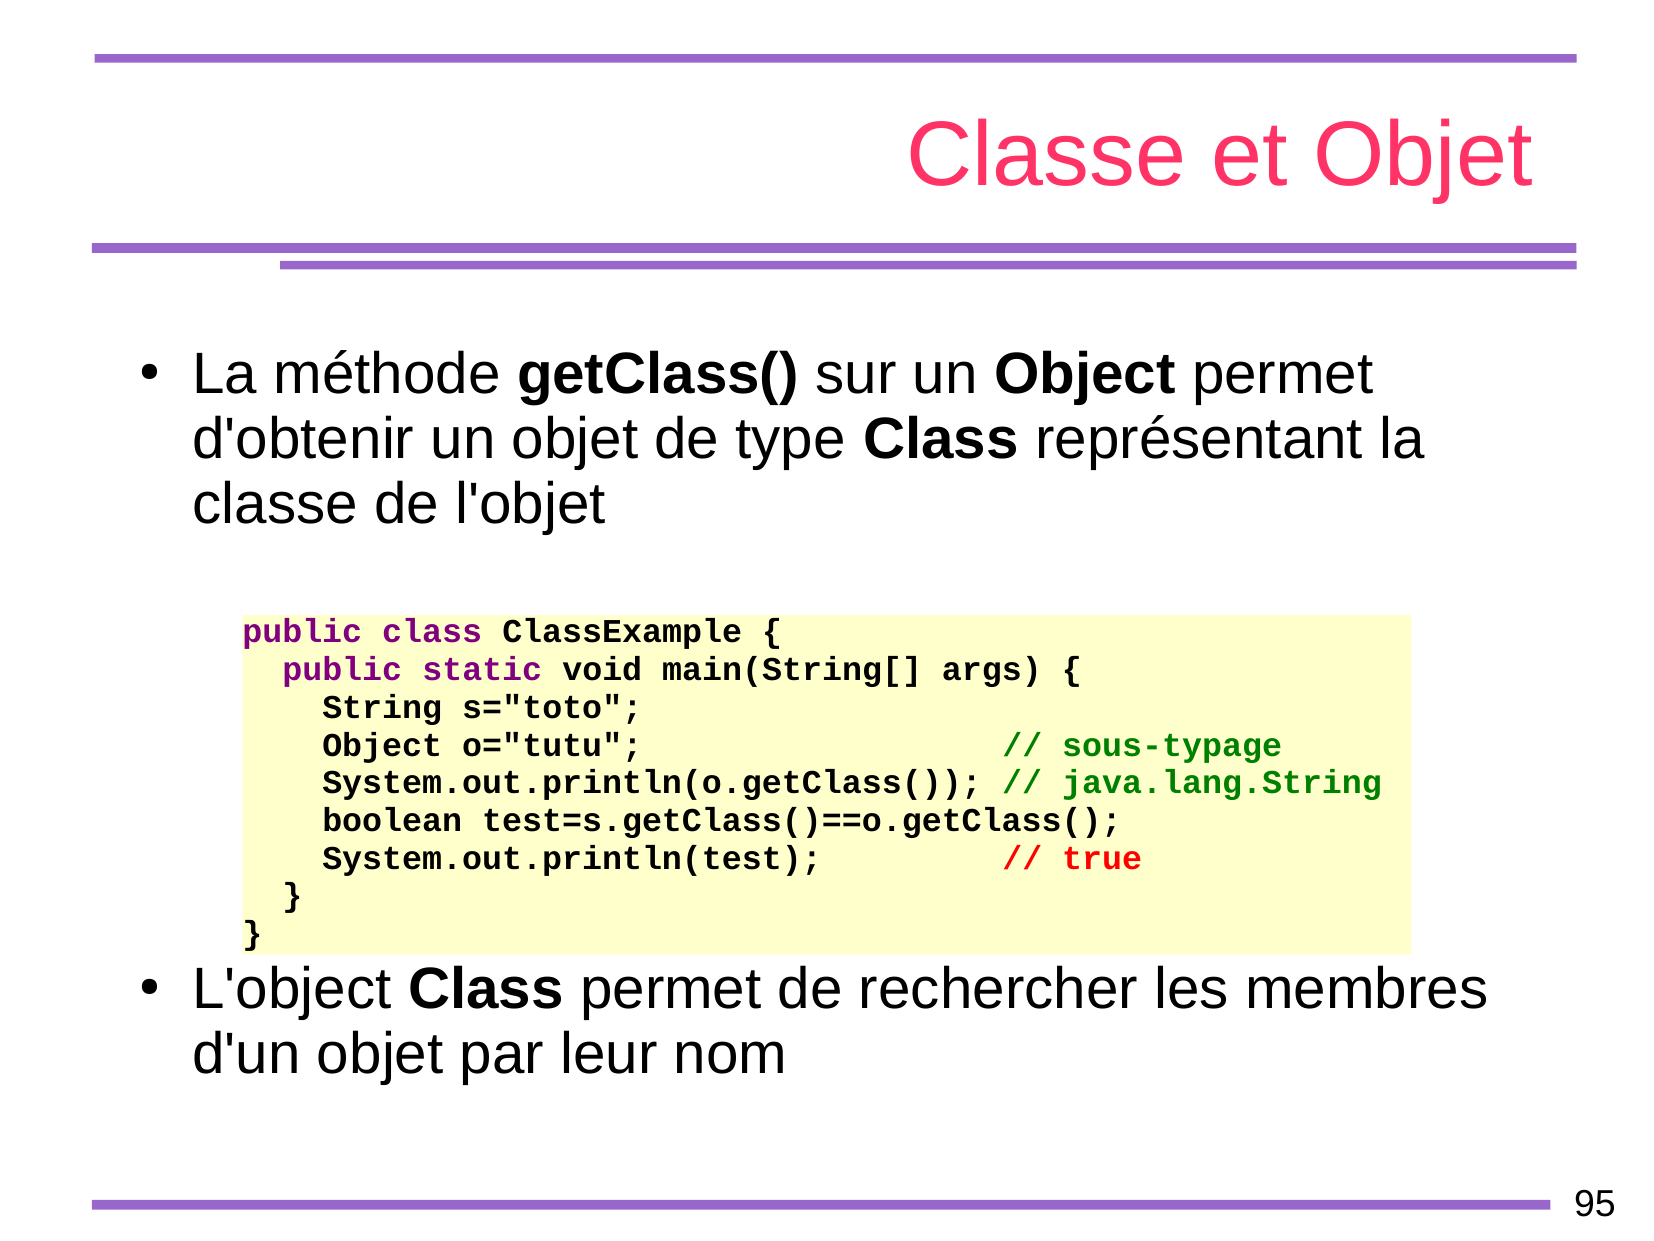

# Classe et Objet
La méthode getClass() sur un Object permet d'obtenir un objet de type Class représentant la classe de l'objet
L'object Class permet de rechercher les membres d'un objet par leur nom
public class ClassExample {
 public static void main(String[] args) {
 String s="toto";
 Object o="tutu"; // sous-typage
 System.out.println(o.getClass()); // java.lang.String
 boolean test=s.getClass()==o.getClass();
 System.out.println(test); // true
 }
}